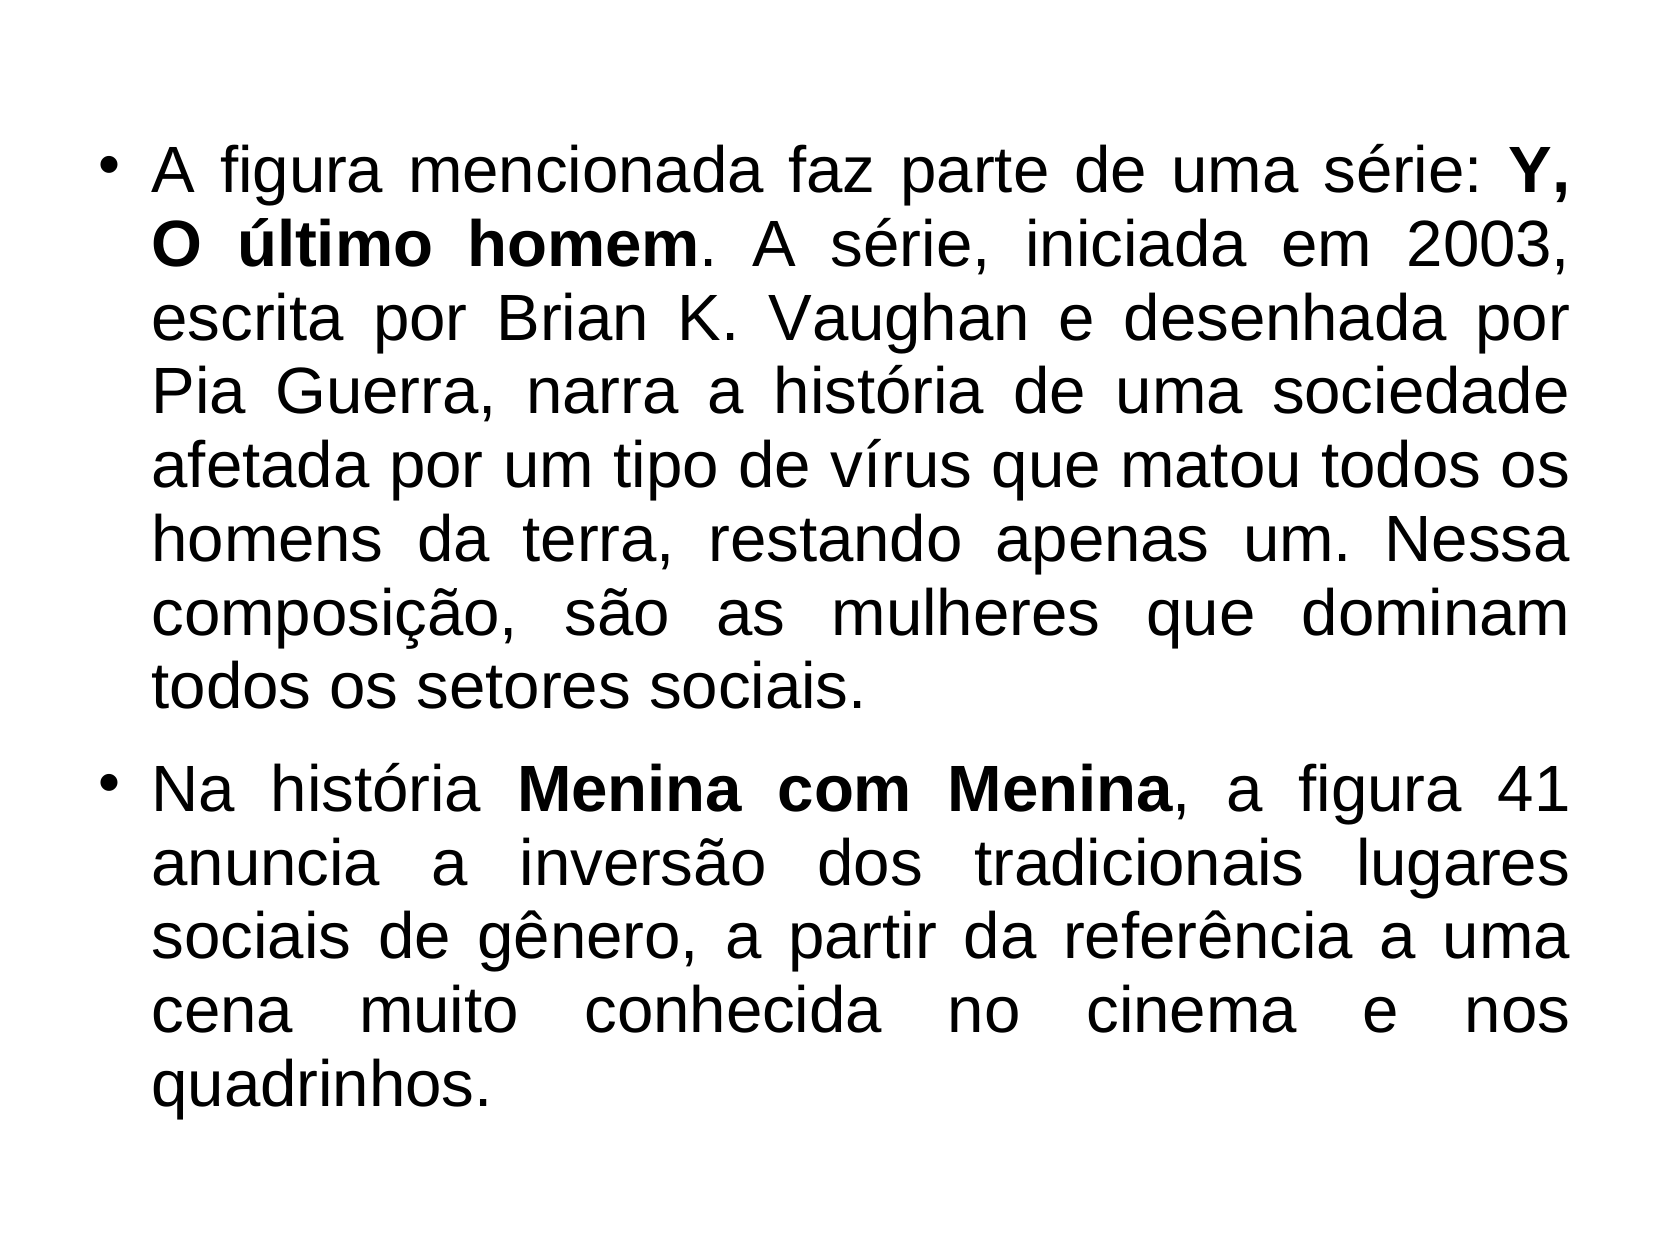

# A figura mencionada faz parte de uma série: Y, O último homem. A série, iniciada em 2003, escrita por Brian K. Vaughan e desenhada por Pia Guerra, narra a história de uma sociedade afetada por um tipo de vírus que matou todos os homens da terra, restando apenas um. Nessa composição, são as mulheres que dominam todos os setores sociais.
Na história Menina com Menina, a figura 41 anuncia a inversão dos tradicionais lugares sociais de gênero, a partir da referência a uma cena muito conhecida no cinema e nos quadrinhos.